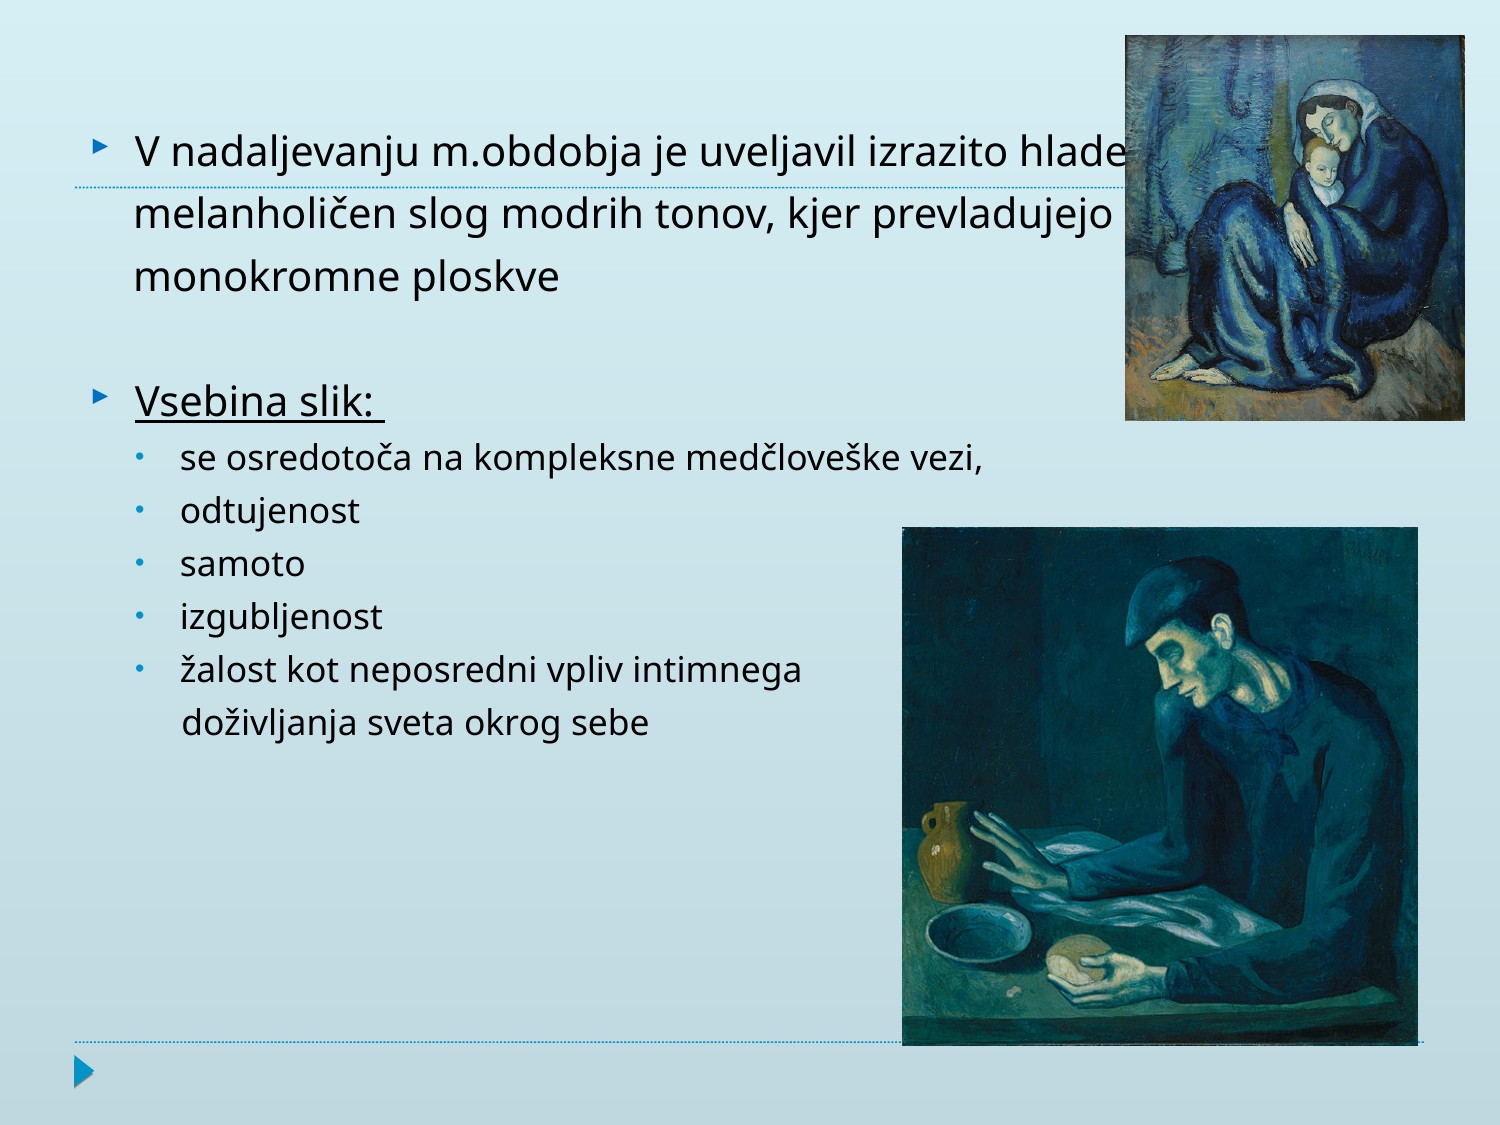

#
V nadaljevanju m.obdobja je uveljavil izrazito hladen,
 melanholičen slog modrih tonov, kjer prevladujejo
 monokromne ploskve
Vsebina slik:
se osredotoča na kompleksne medčloveške vezi,
odtujenost
samoto
izgubljenost
žalost kot neposredni vpliv intimnega
 doživljanja sveta okrog sebe